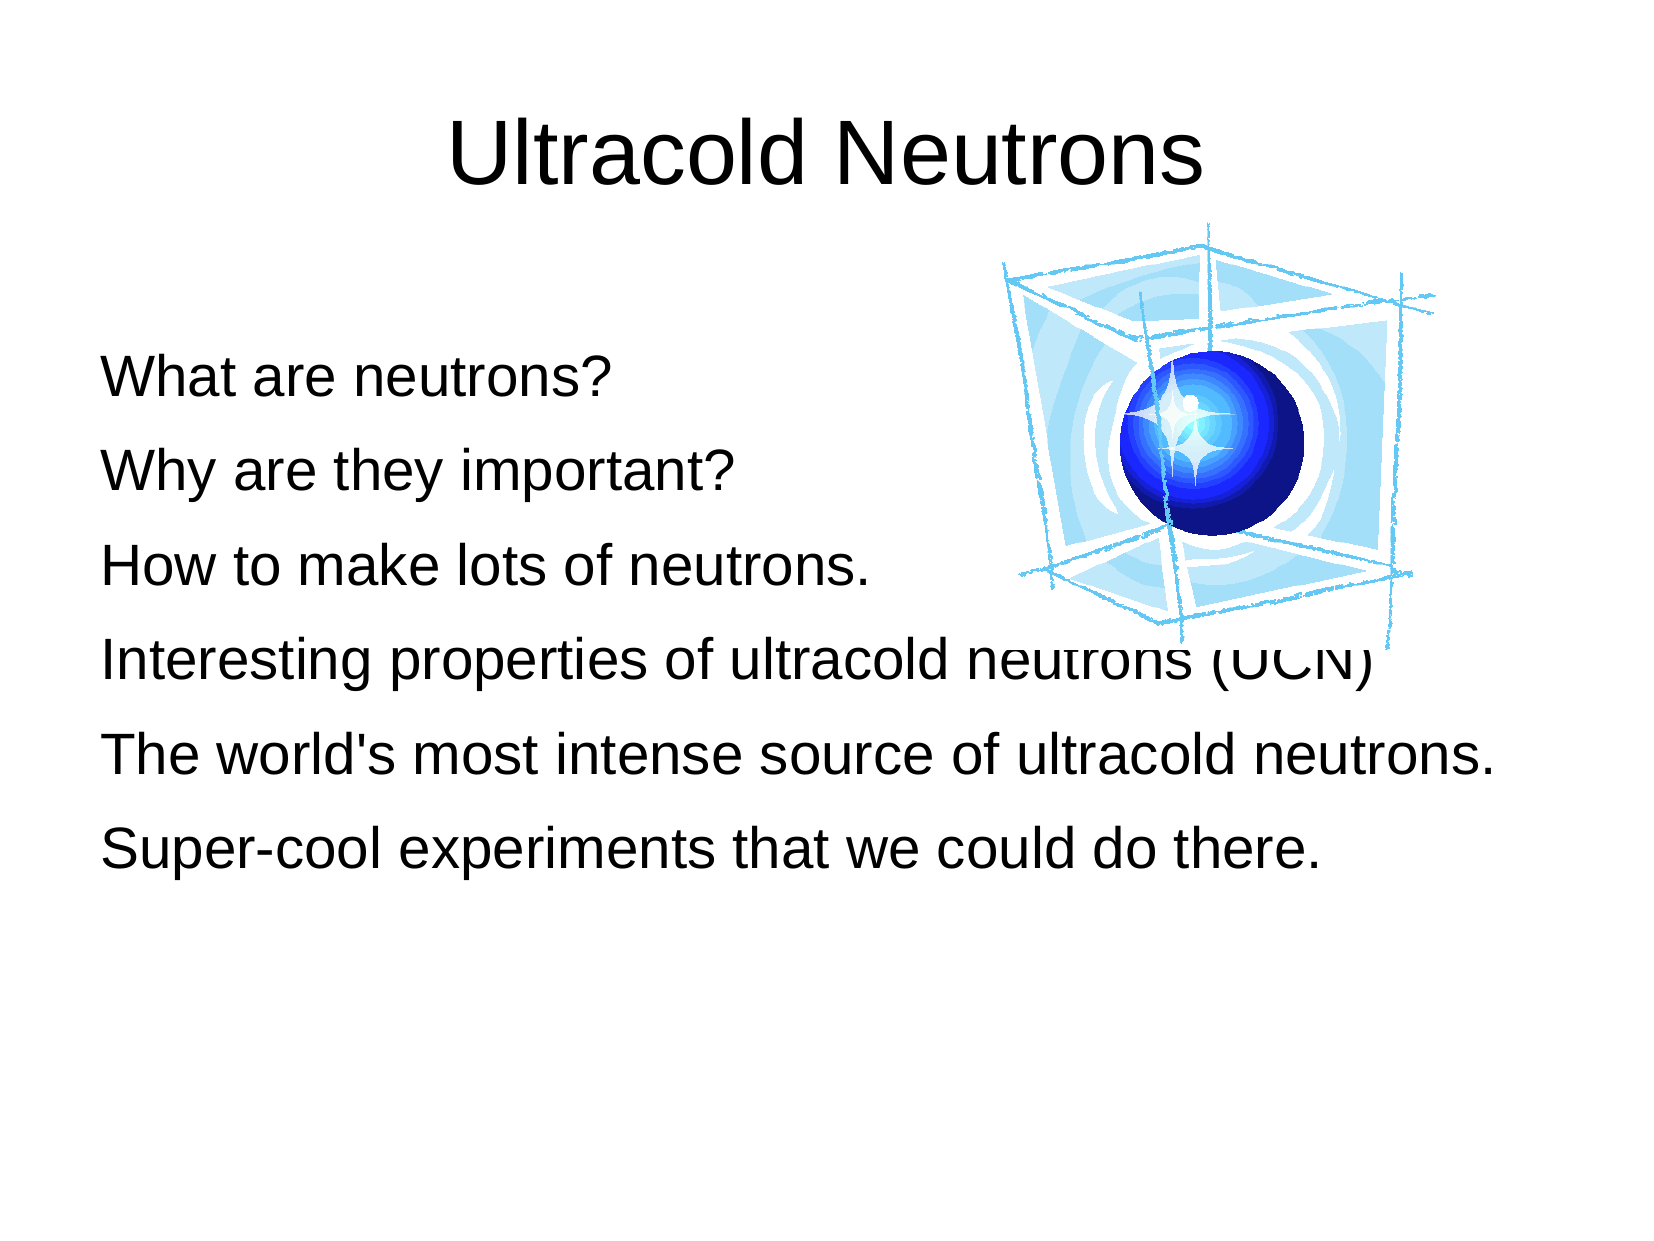

# Ultracold Neutrons
What are neutrons?
Why are they important?
How to make lots of neutrons.
Interesting properties of ultracold neutrons (UCN)
The world's most intense source of ultracold neutrons.
Super-cool experiments that we could do there.